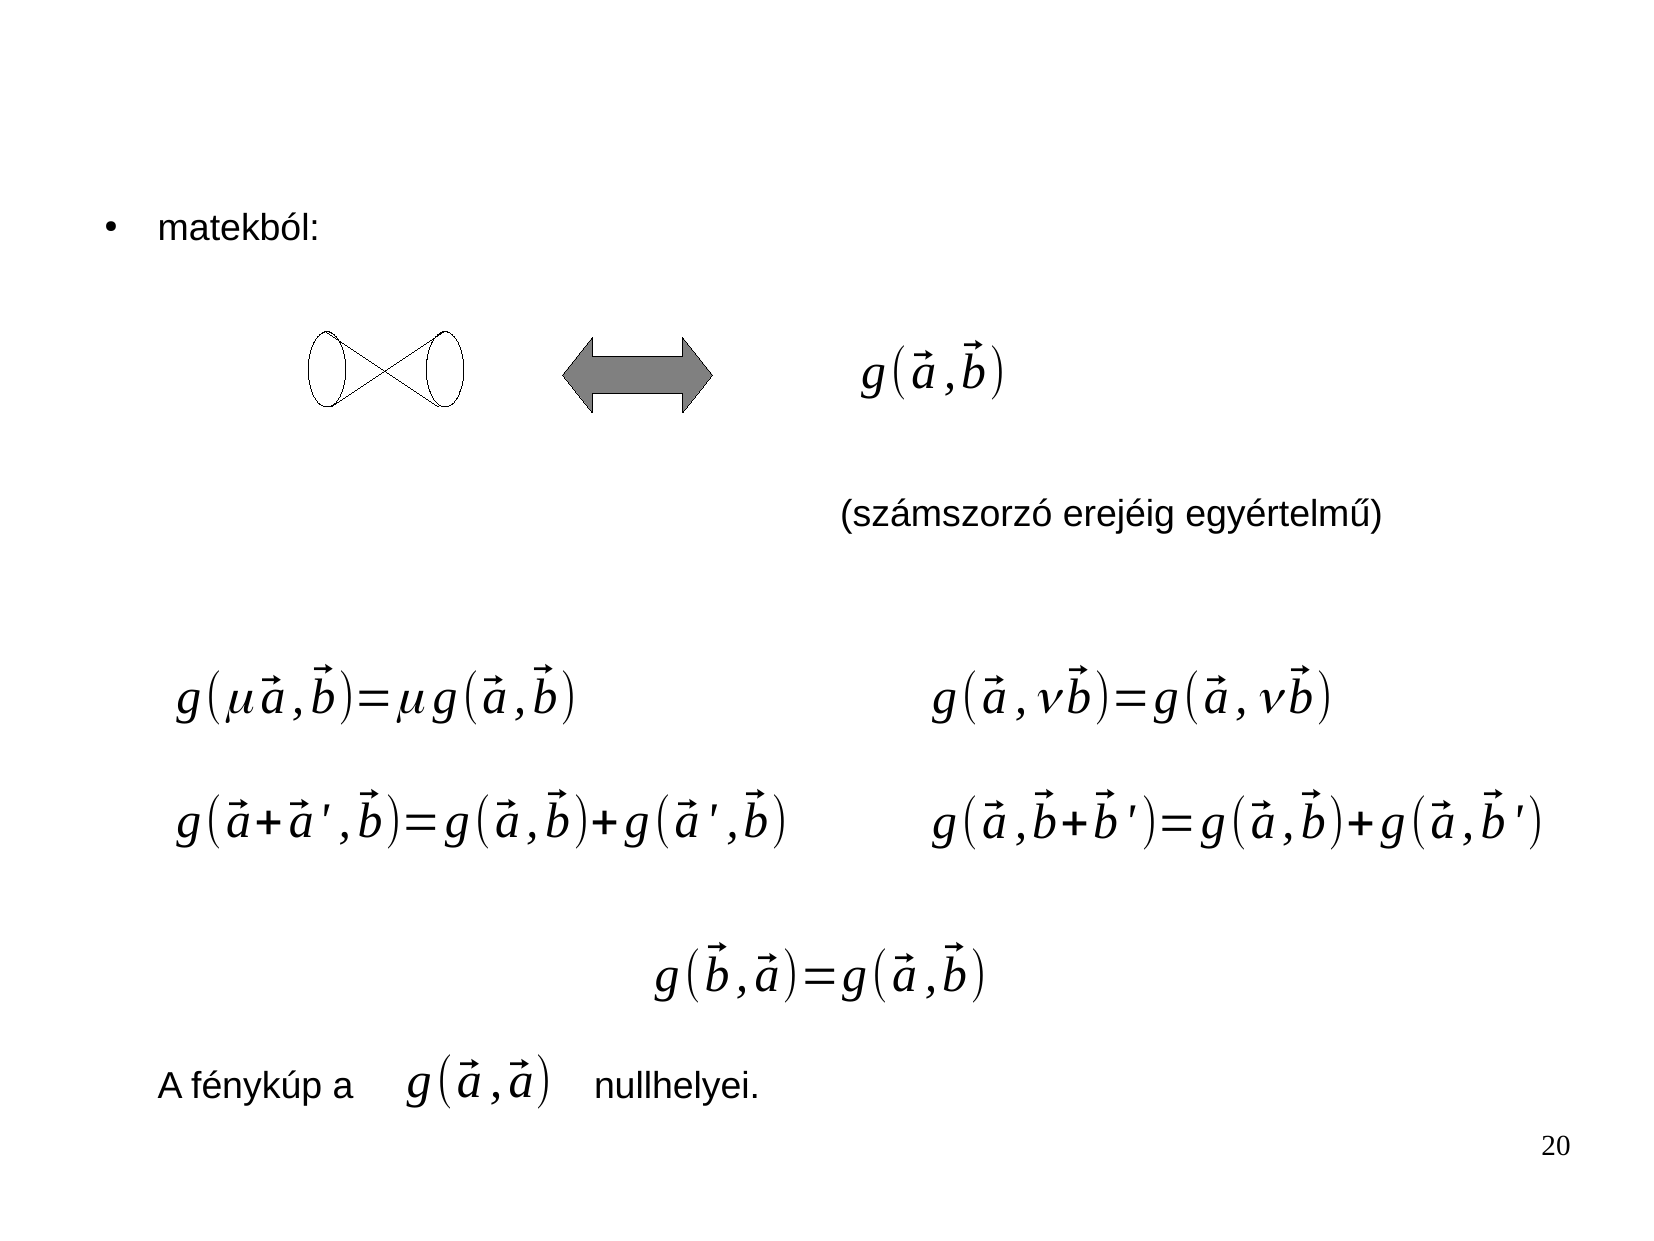

# matekból:
 (számszorzó erejéig egyértelmű)
A fénykúp a nullhelyei.
20